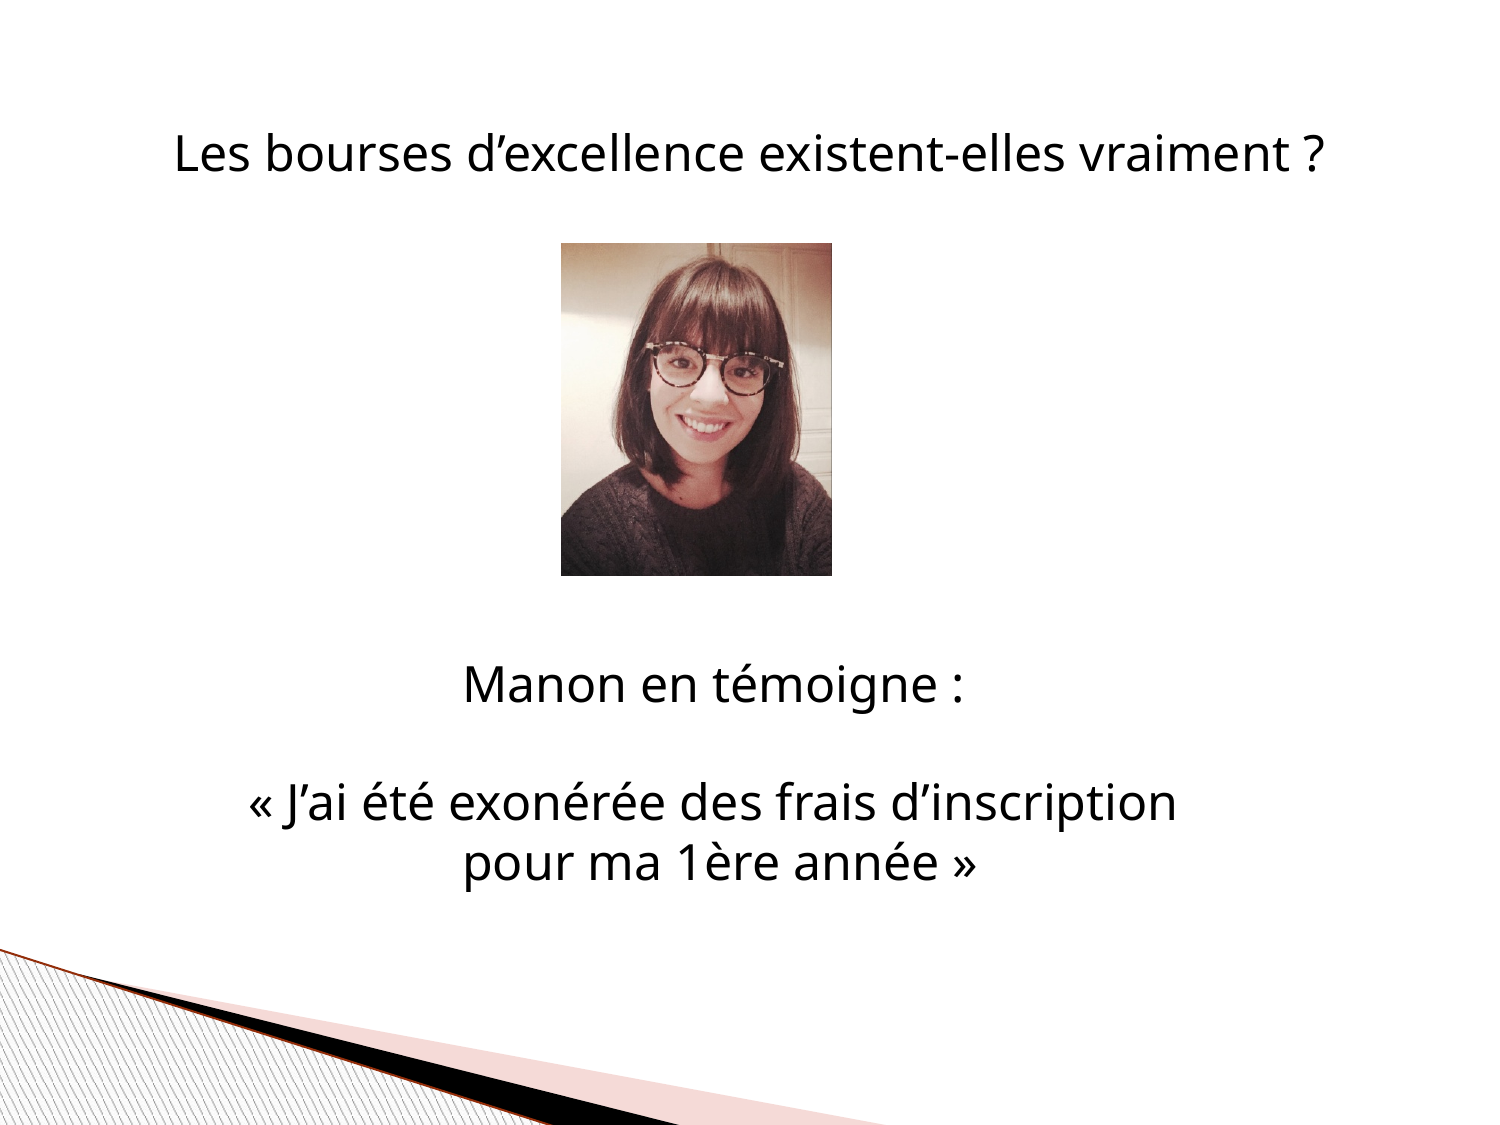

Les bourses d’excellence existent-elles vraiment ?
Manon en témoigne :
« J’ai été exonérée des frais d’inscription
pour ma 1ère année »